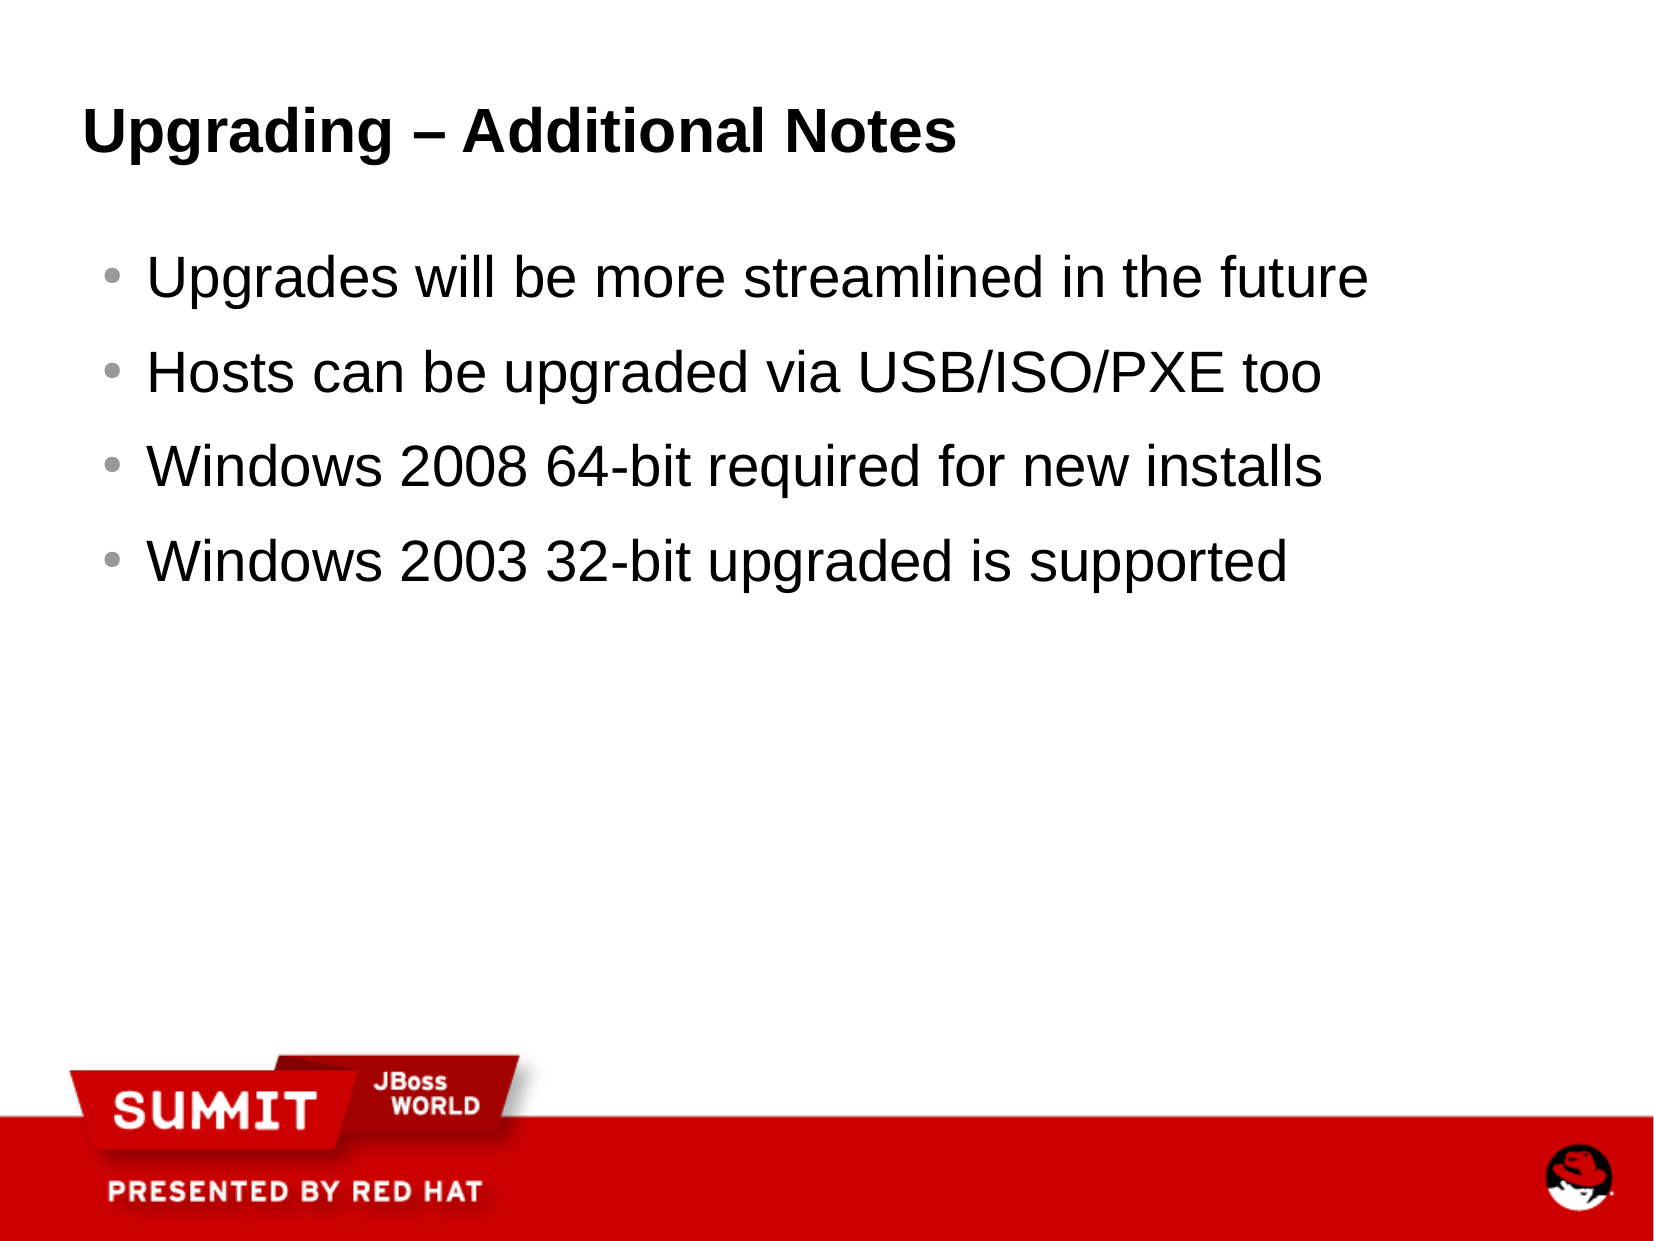

# Upgrading – Additional Notes
Upgrades will be more streamlined in the future
Hosts can be upgraded via USB/ISO/PXE too
Windows 2008 64-bit required for new installs
Windows 2003 32-bit upgraded is supported